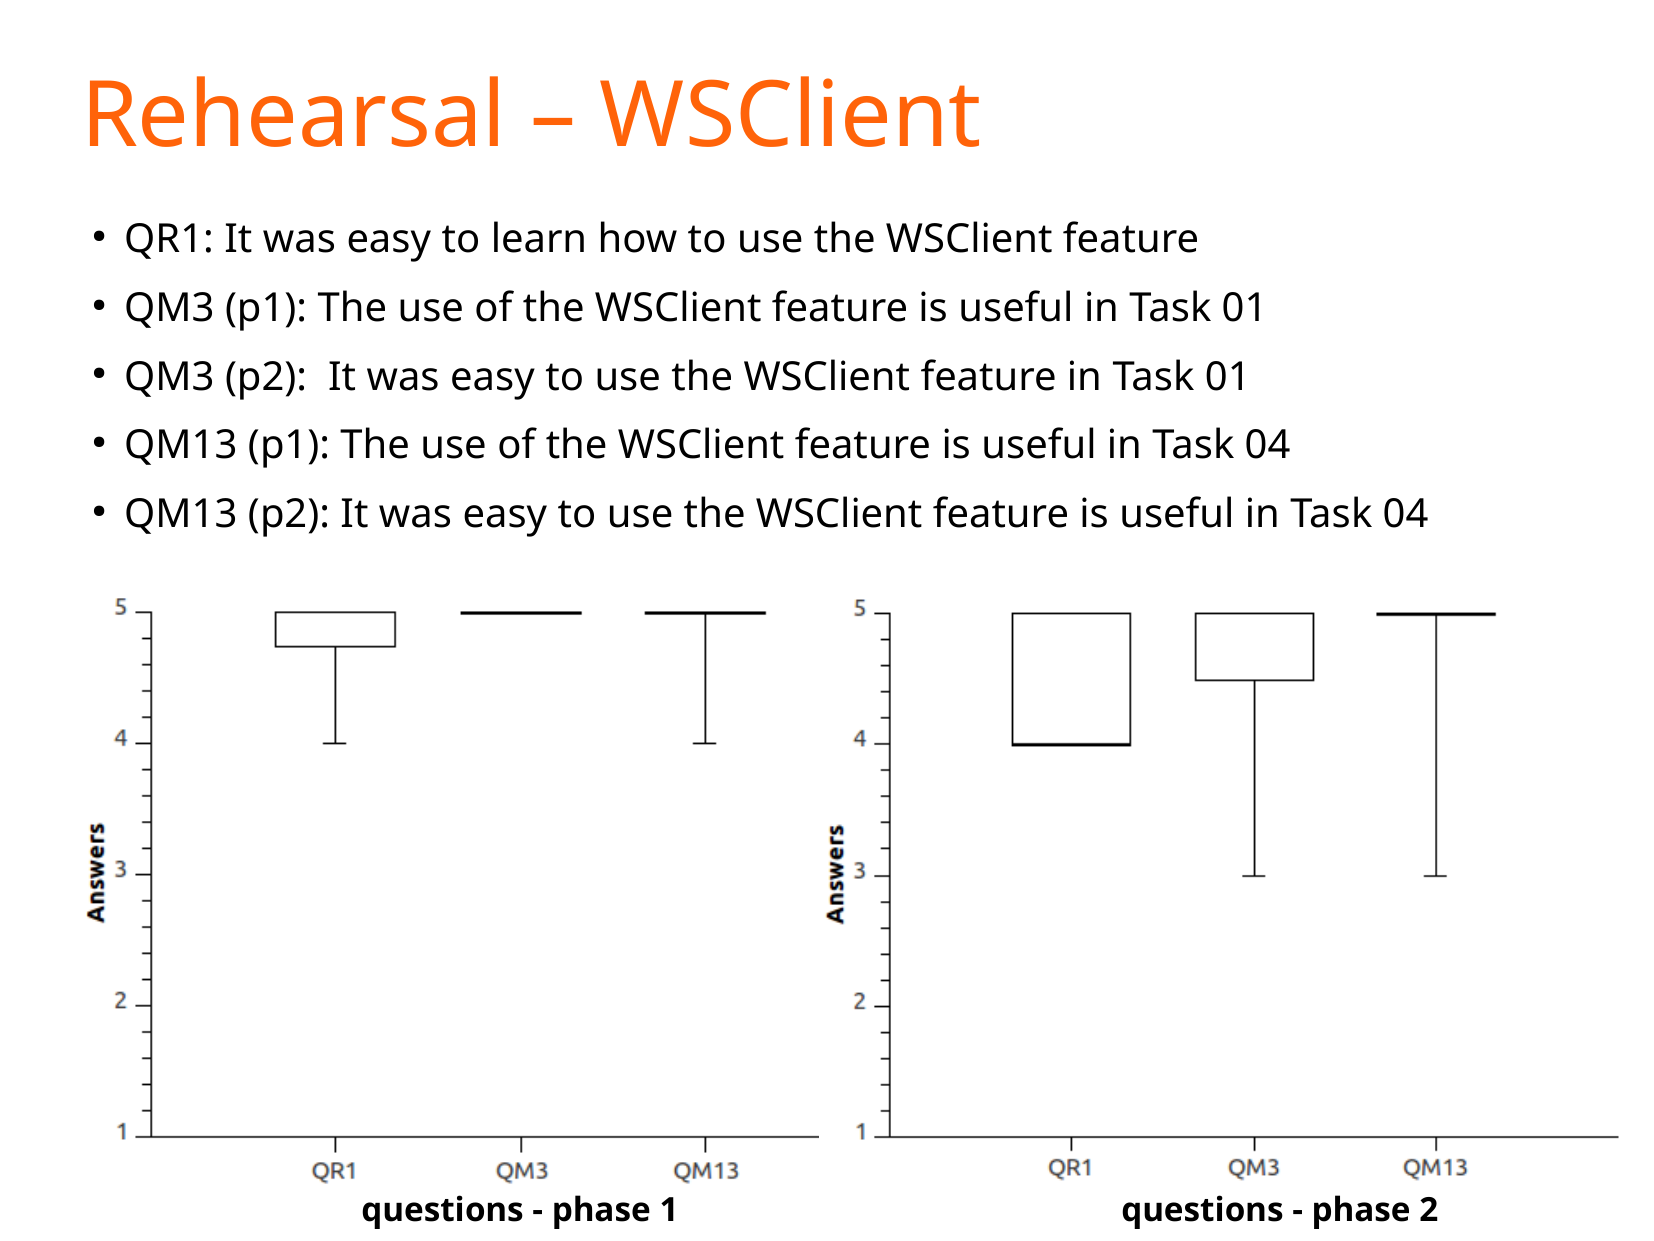

# Rehearsal – WSClient
QR1: It was easy to learn how to use the WSClient feature
QM3 (p1): The use of the WSClient feature is useful in Task 01
QM3 (p2): It was easy to use the WSClient feature in Task 01
QM13 (p1): The use of the WSClient feature is useful in Task 04
QM13 (p2): It was easy to use the WSClient feature is useful in Task 04
39
questions - phase 1
questions - phase 2